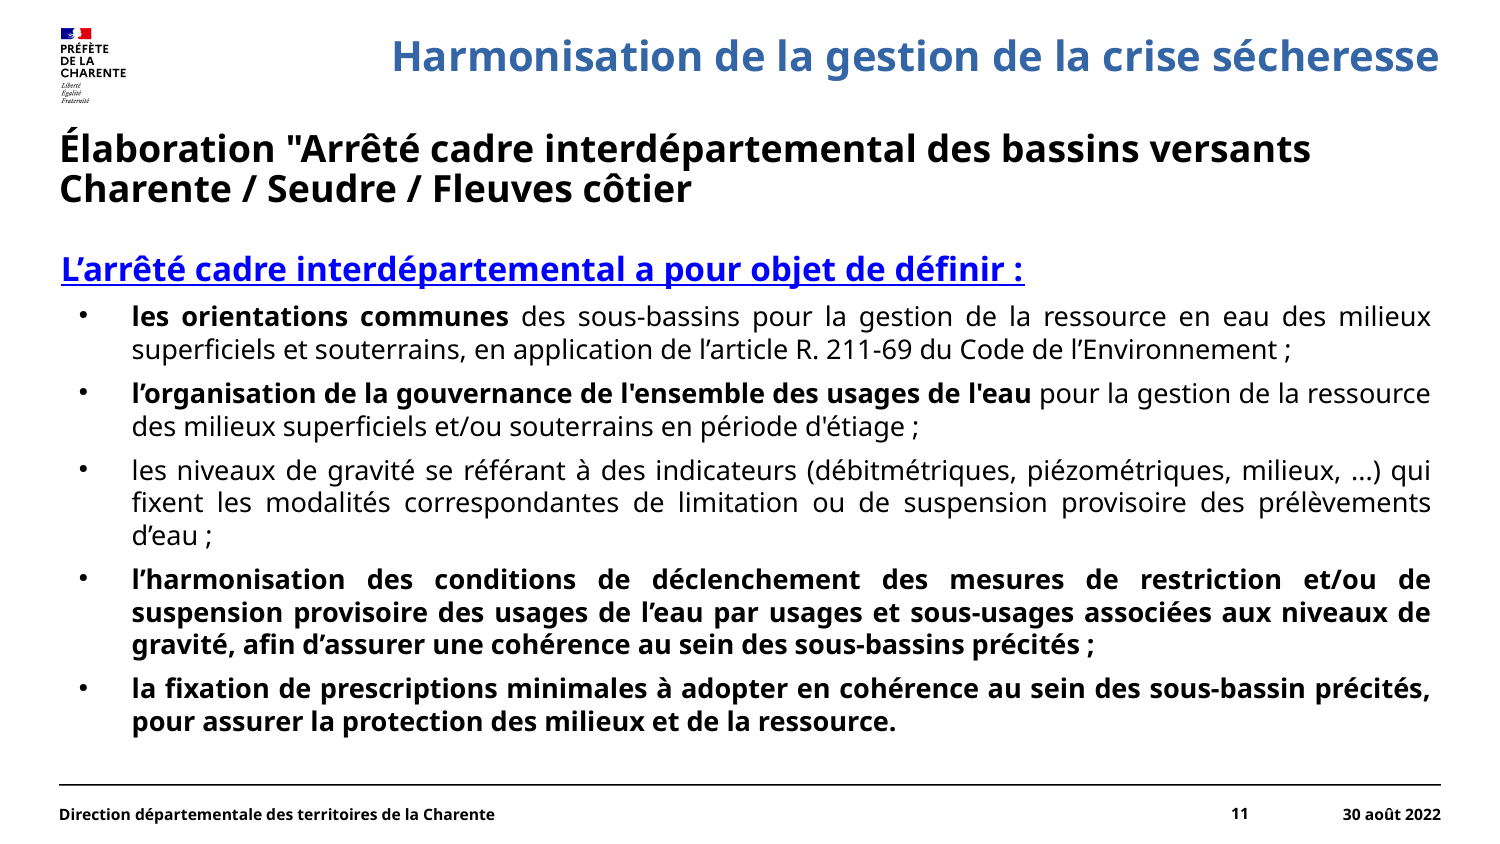

Harmonisation de la gestion de la crise sécheresse
Élaboration "Arrêté cadre interdépartemental des bassins versants Charente / Seudre / Fleuves côtier
# L’arrêté cadre interdépartemental a pour objet de définir :
les orientations communes des sous-bassins pour la gestion de la ressource en eau des milieux superficiels et souterrains, en application de l’article R. 211-69 du Code de l’Environnement ;
l’organisation de la gouvernance de l'ensemble des usages de l'eau pour la gestion de la ressource des milieux superficiels et/ou souterrains en période d'étiage ;
les niveaux de gravité se référant à des indicateurs (débitmétriques, piézométriques, milieux, ...) qui fixent les modalités correspondantes de limitation ou de suspension provisoire des prélèvements d’eau ;
l’harmonisation des conditions de déclenchement des mesures de restriction et/ou de suspension provisoire des usages de l’eau par usages et sous-usages associées aux niveaux de gravité, afin d’assurer une cohérence au sein des sous-bassins précités ;
la fixation de prescriptions minimales à adopter en cohérence au sein des sous-bassin précités, pour assurer la protection des milieux et de la ressource.
Direction départementale des territoires de la Charente
30 août 2022